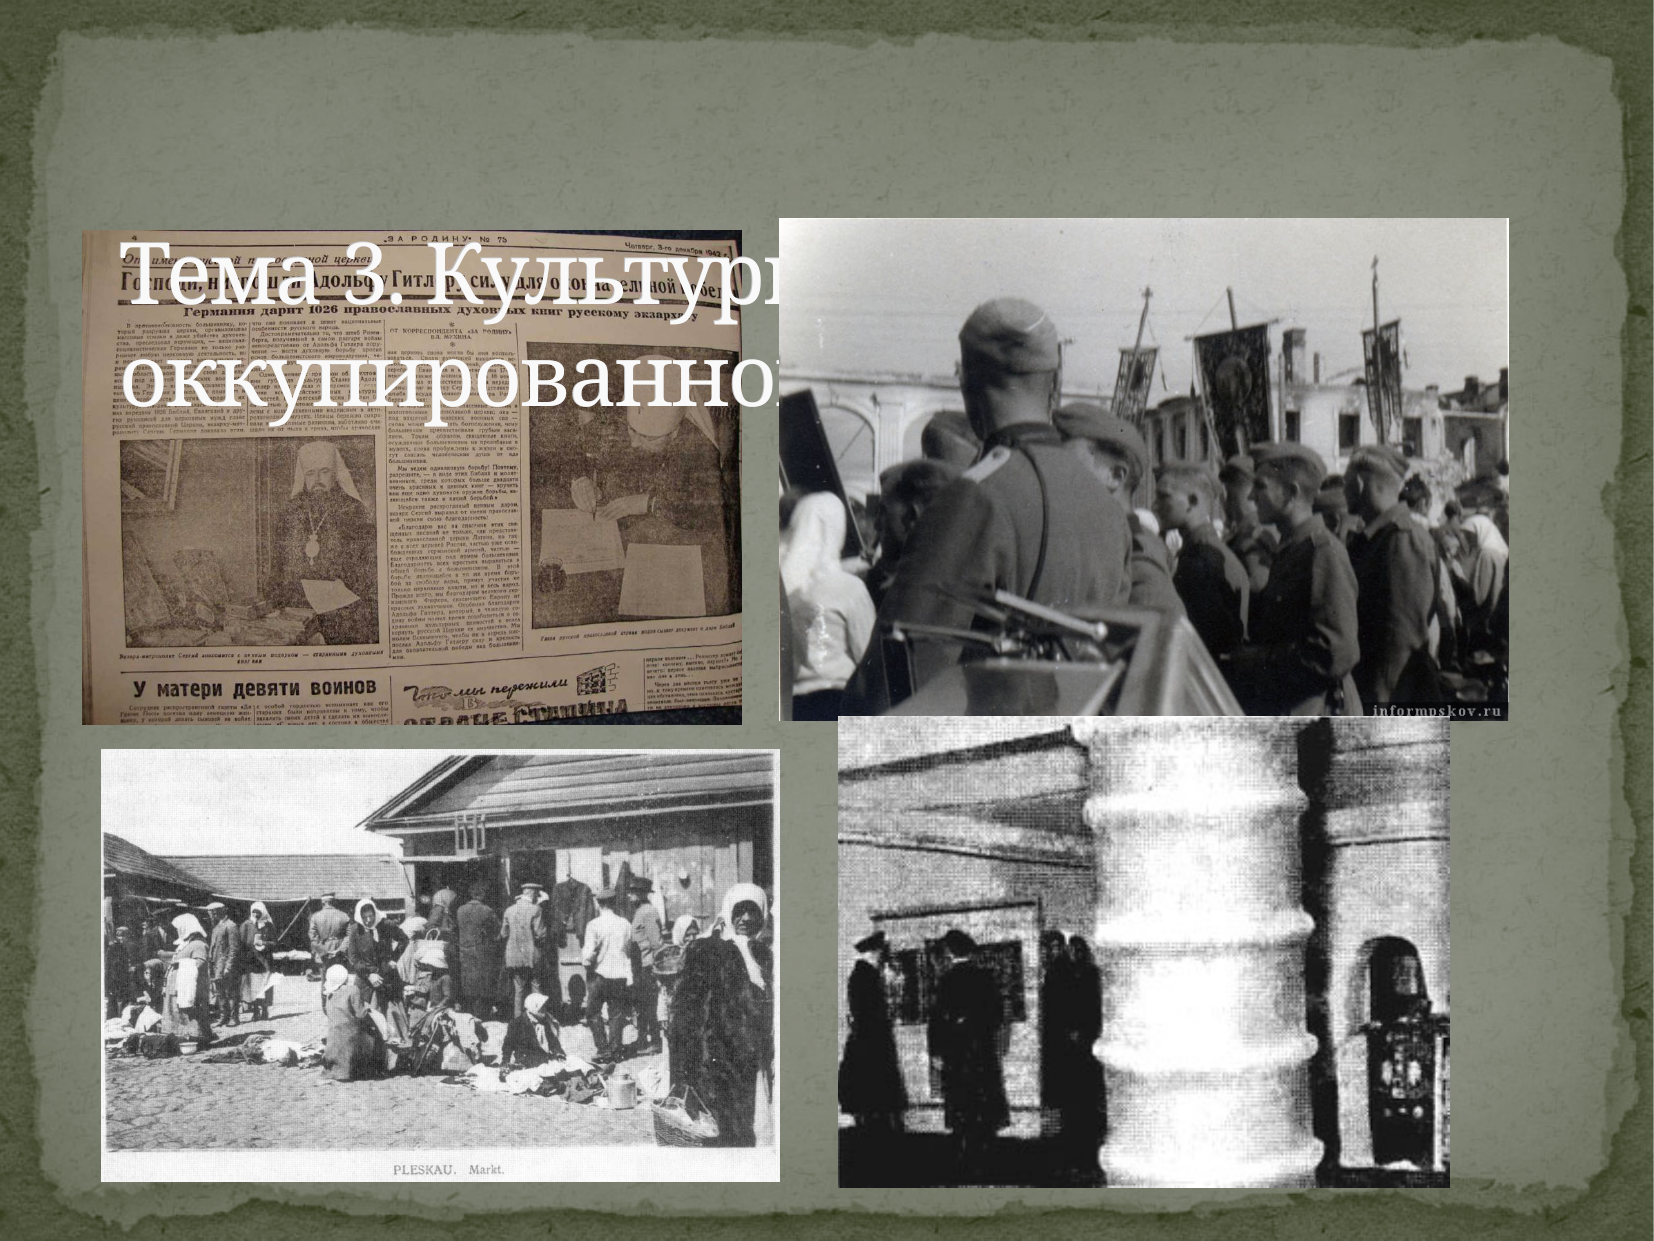

# Тема 3. Культурная жизнь в оккупированном Пскове.